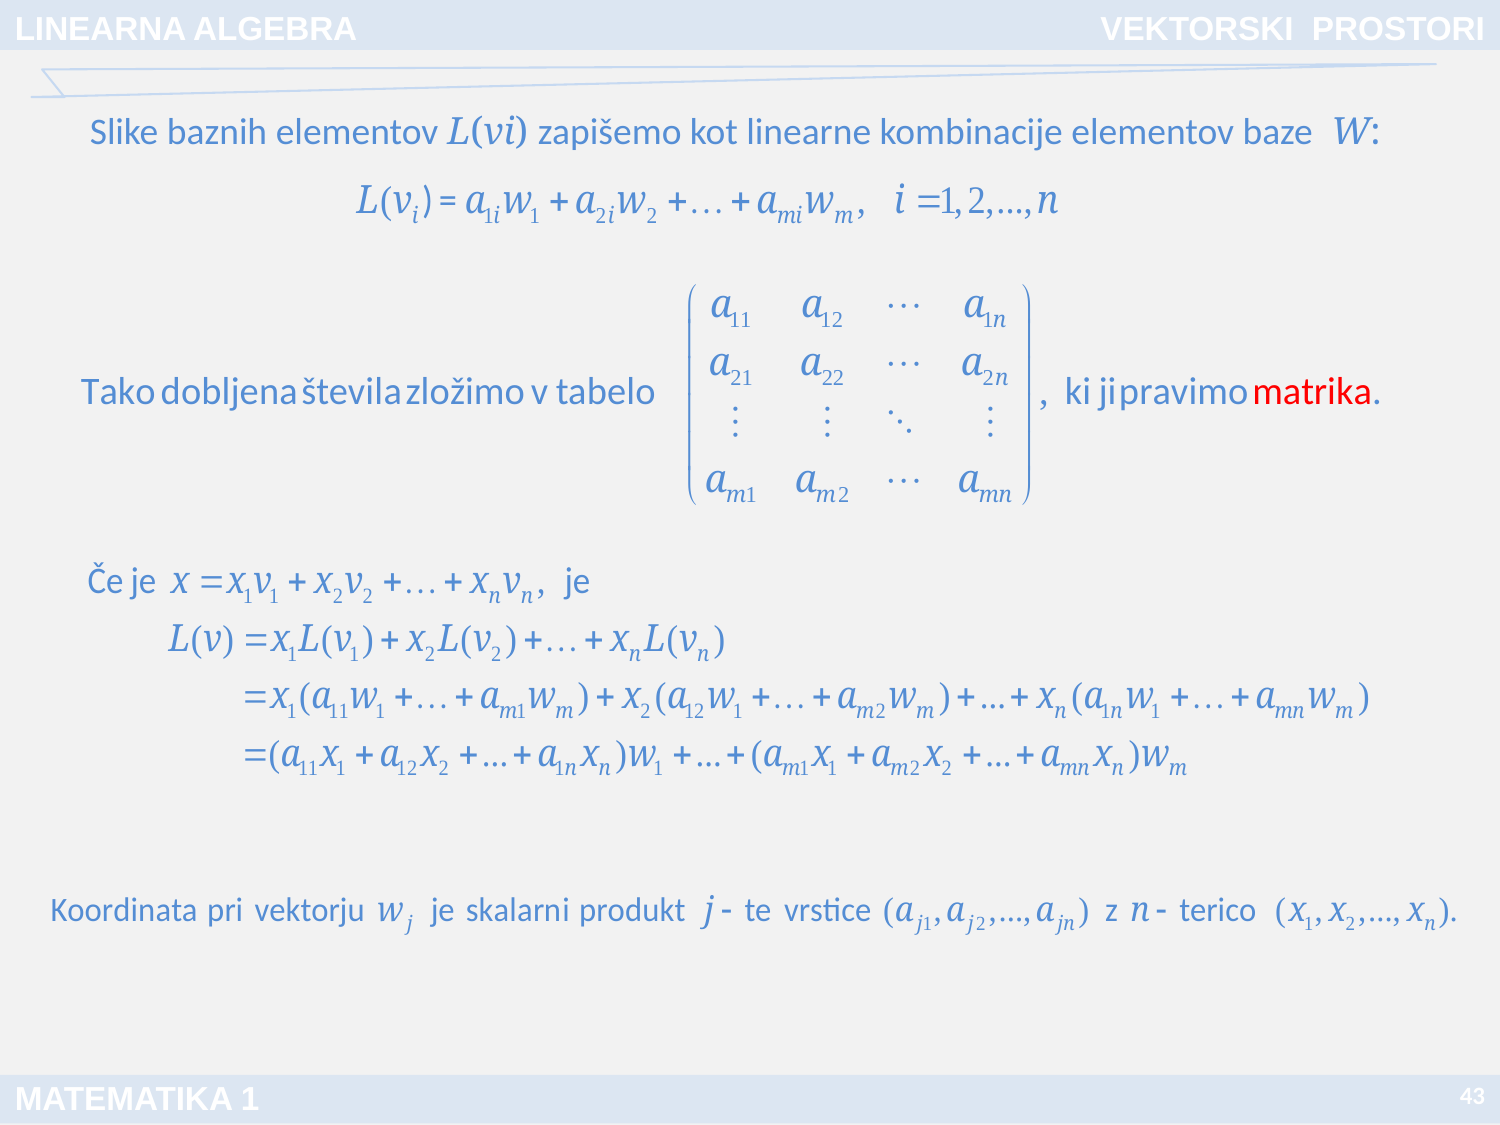

LINEARNA ALGEBRA
VEKTORSKI PROSTORI
Slike baznih elementov L(vi) zapišemo kot linearne kombinacije elementov baze W:
MATEMATIKA 1